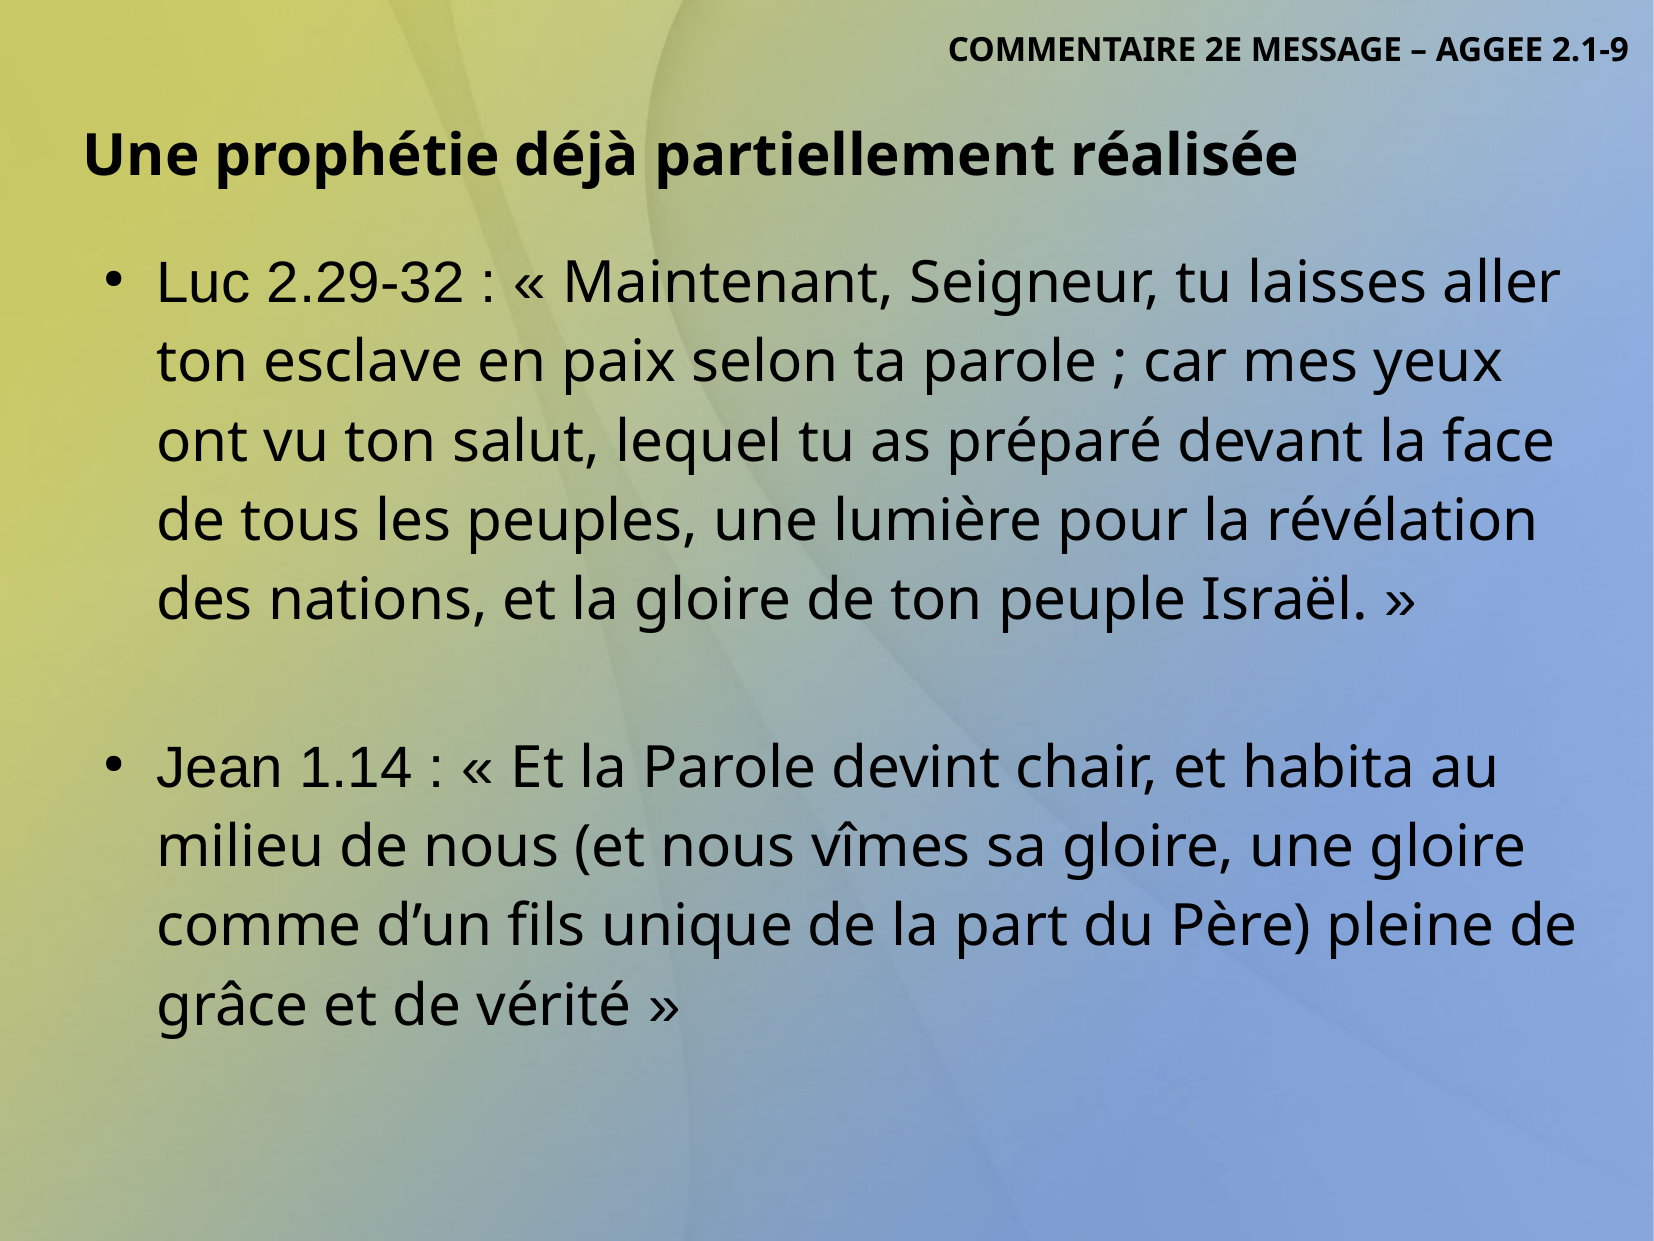

COMMENTAIRE 2E MESSAGE – AGGEE 2.1-9
# Une prophétie déjà partiellement réalisée
Luc 2.29-32 : « Maintenant, Seigneur, tu laisses aller ton esclave en paix selon ta parole ; car mes yeux ont vu ton salut, lequel tu as préparé devant la face de tous les peuples, une lumière pour la révélation des nations, et la gloire de ton peuple Israël. »
Jean 1.14 : « Et la Parole devint chair, et habita au milieu de nous (et nous vîmes sa gloire, une gloire comme d’un fils unique de la part du Père) pleine de grâce et de vérité »